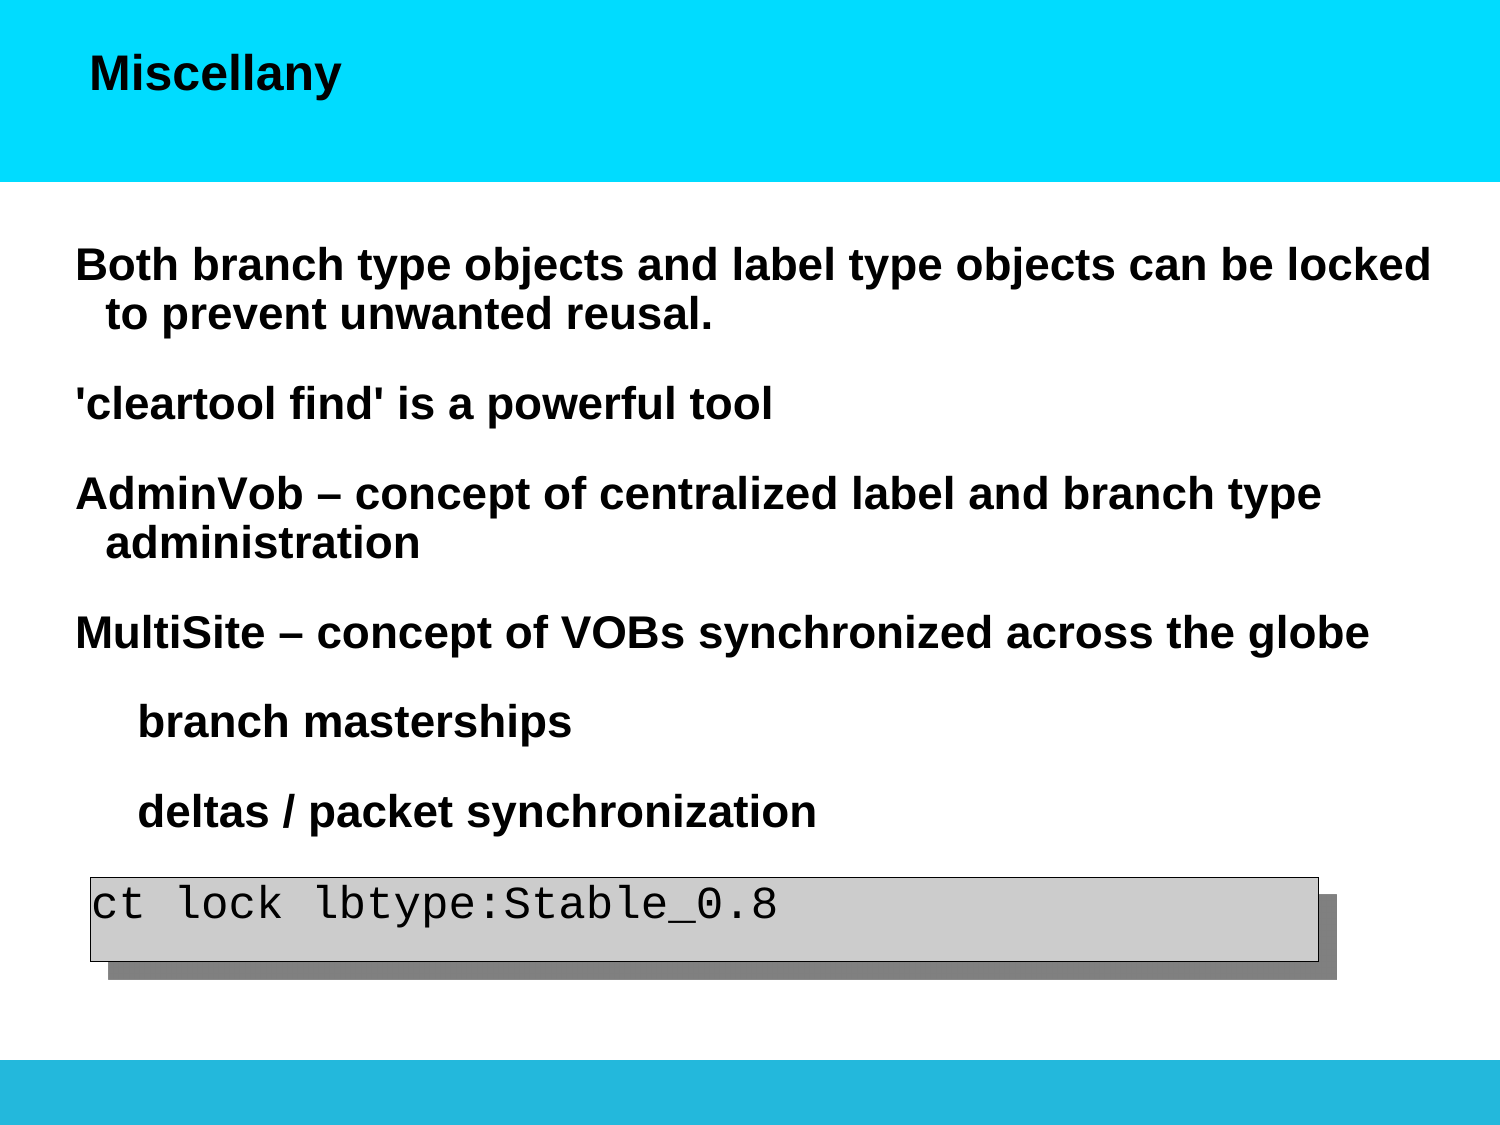

# Miscellany
Both branch type objects and label type objects can be locked to prevent unwanted reusal.
'cleartool find' is a powerful tool
AdminVob – concept of centralized label and branch type administration
MultiSite – concept of VOBs synchronized across the globe
branch masterships
deltas / packet synchronization
ct lock lbtype:Stable_0.8